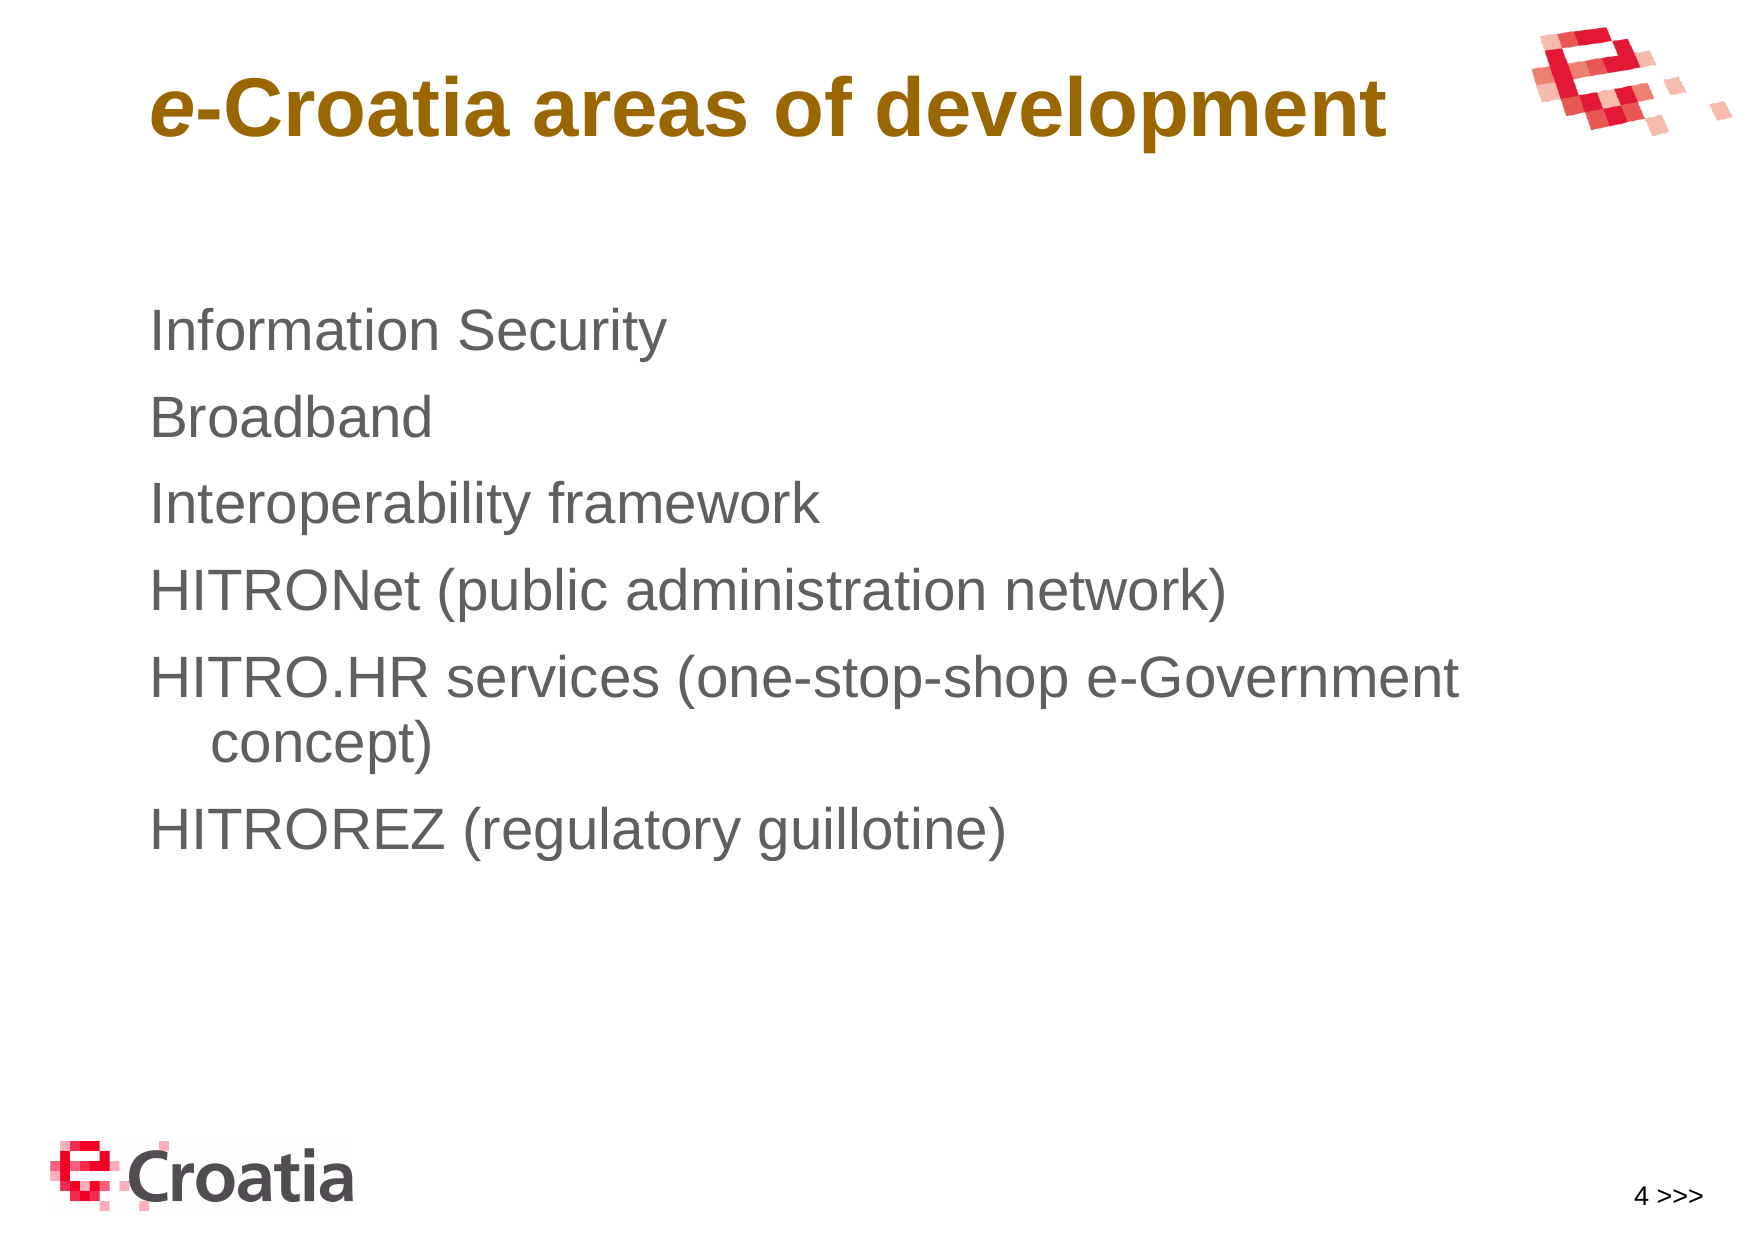

# e-Croatia areas of development
Information Security
Broadband
Interoperability framework
HITRONet (public administration network)
HITRO.HR services (one-stop-shop e-Government concept)
HITROREZ (regulatory guillotine)